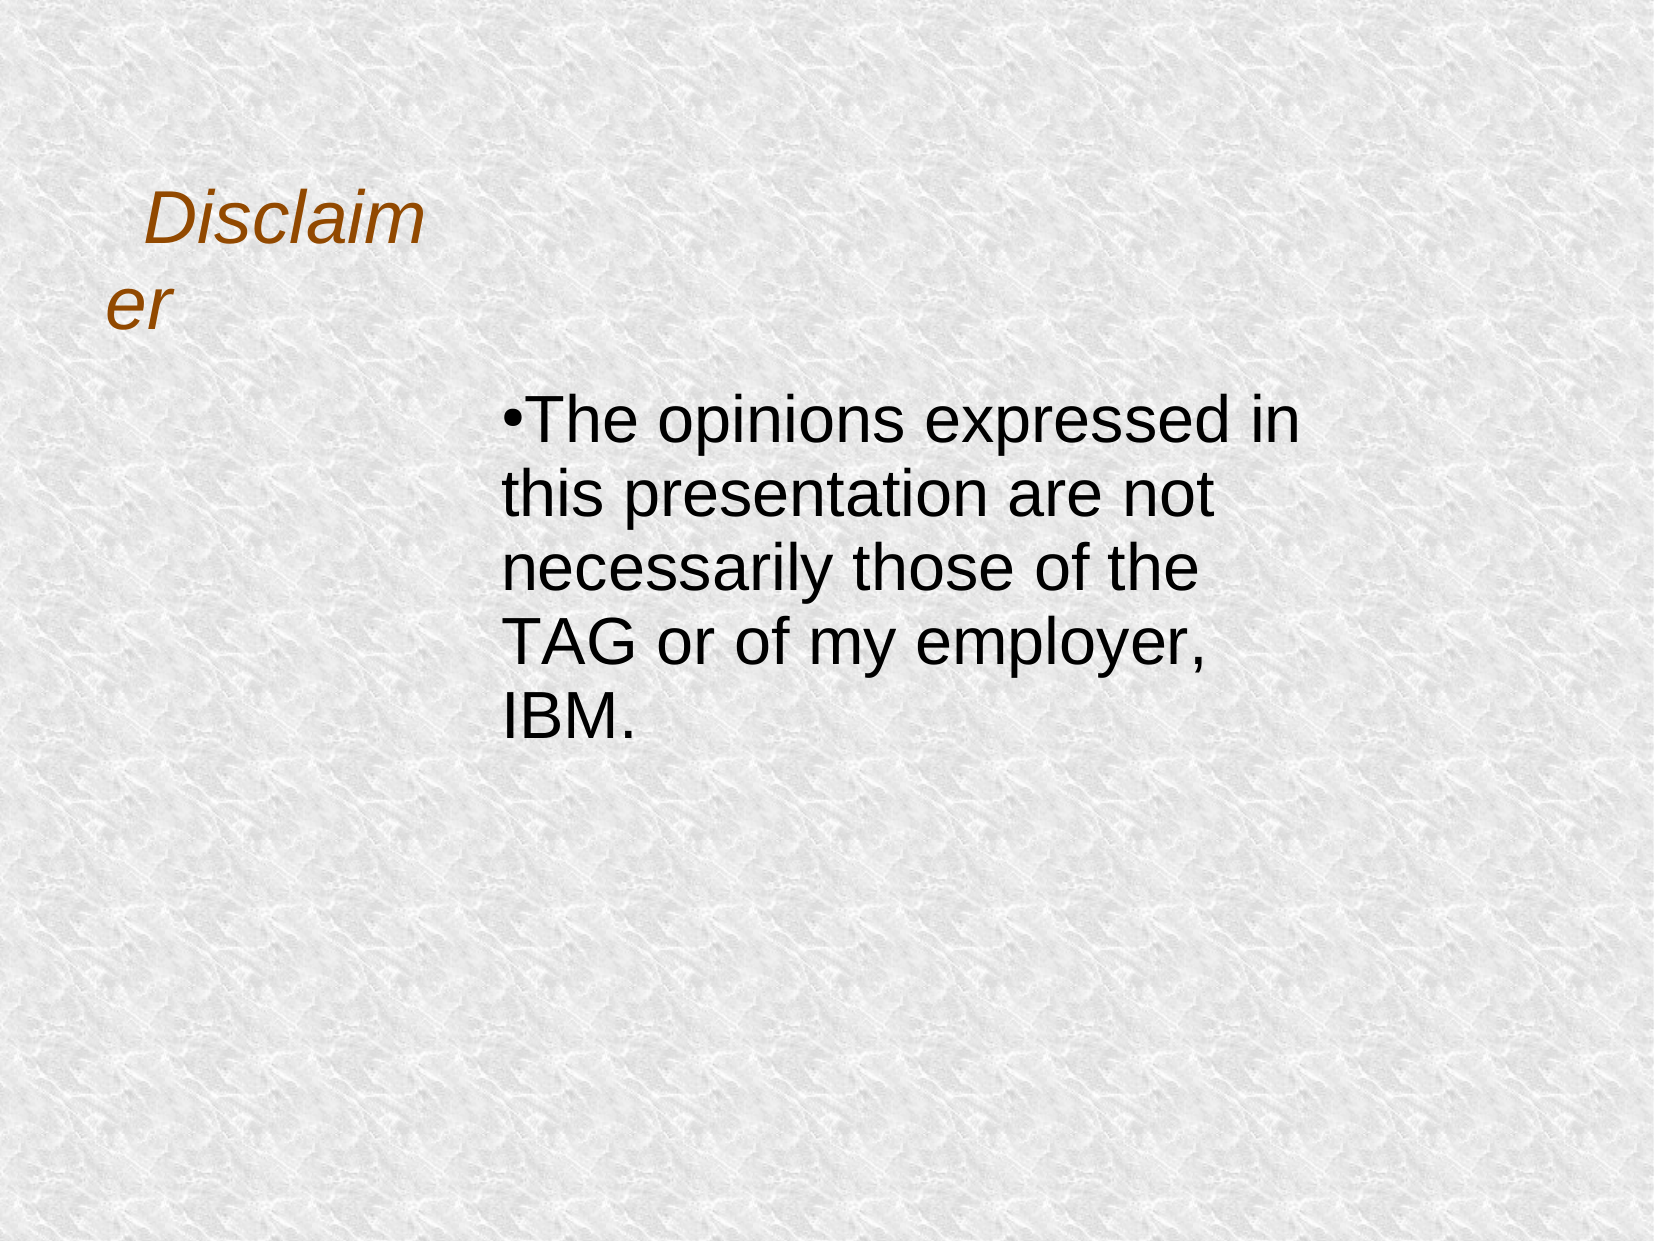

# Disclaimer
The opinions expressed in this presentation are not necessarily those of the TAG or of my employer, IBM.